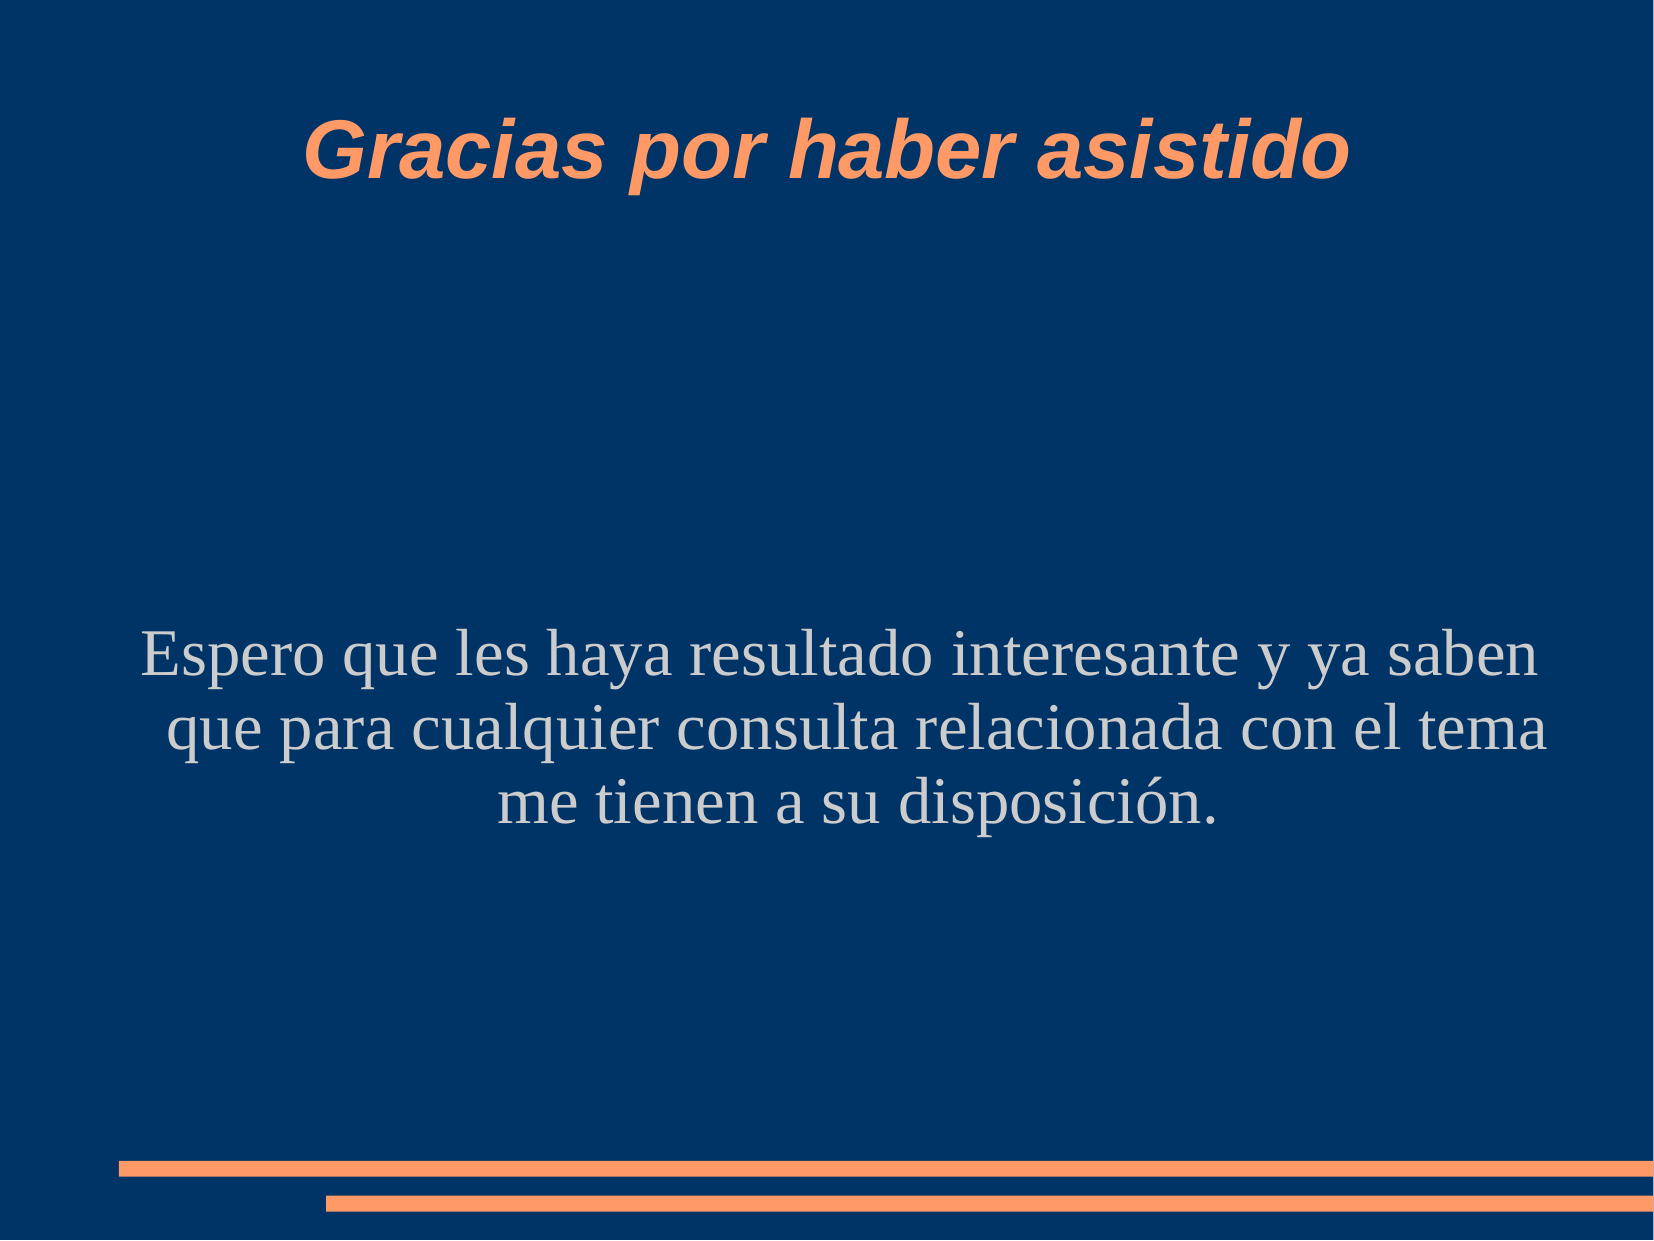

# Gracias por haber asistido
Espero que les haya resultado interesante y ya saben que para cualquier consulta relacionada con el tema me tienen a su disposición.